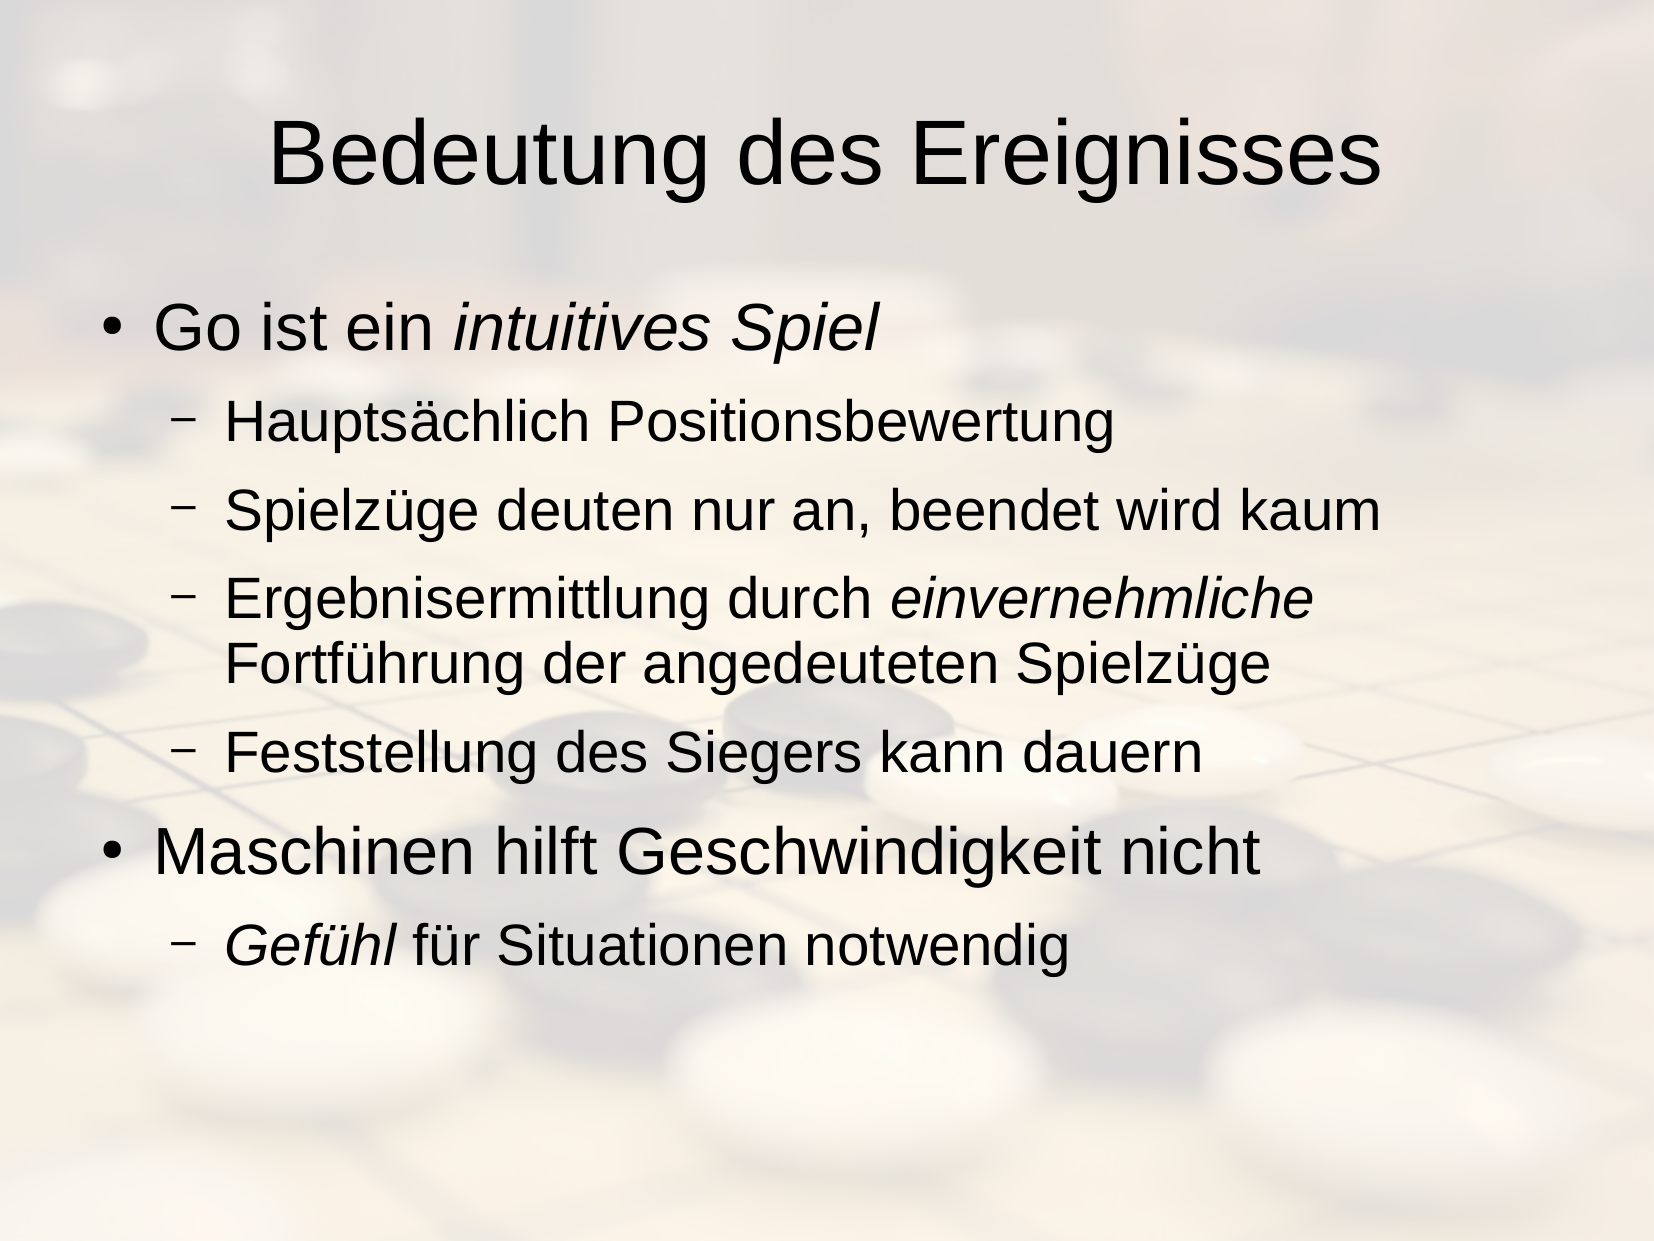

# Bedeutung des Ereignisses
Go ist ein intuitives Spiel
Hauptsächlich Positionsbewertung
Spielzüge deuten nur an, beendet wird kaum
Ergebnisermittlung durch einvernehmliche Fortführung der angedeuteten Spielzüge
Feststellung des Siegers kann dauern
Maschinen hilft Geschwindigkeit nicht
Gefühl für Situationen notwendig